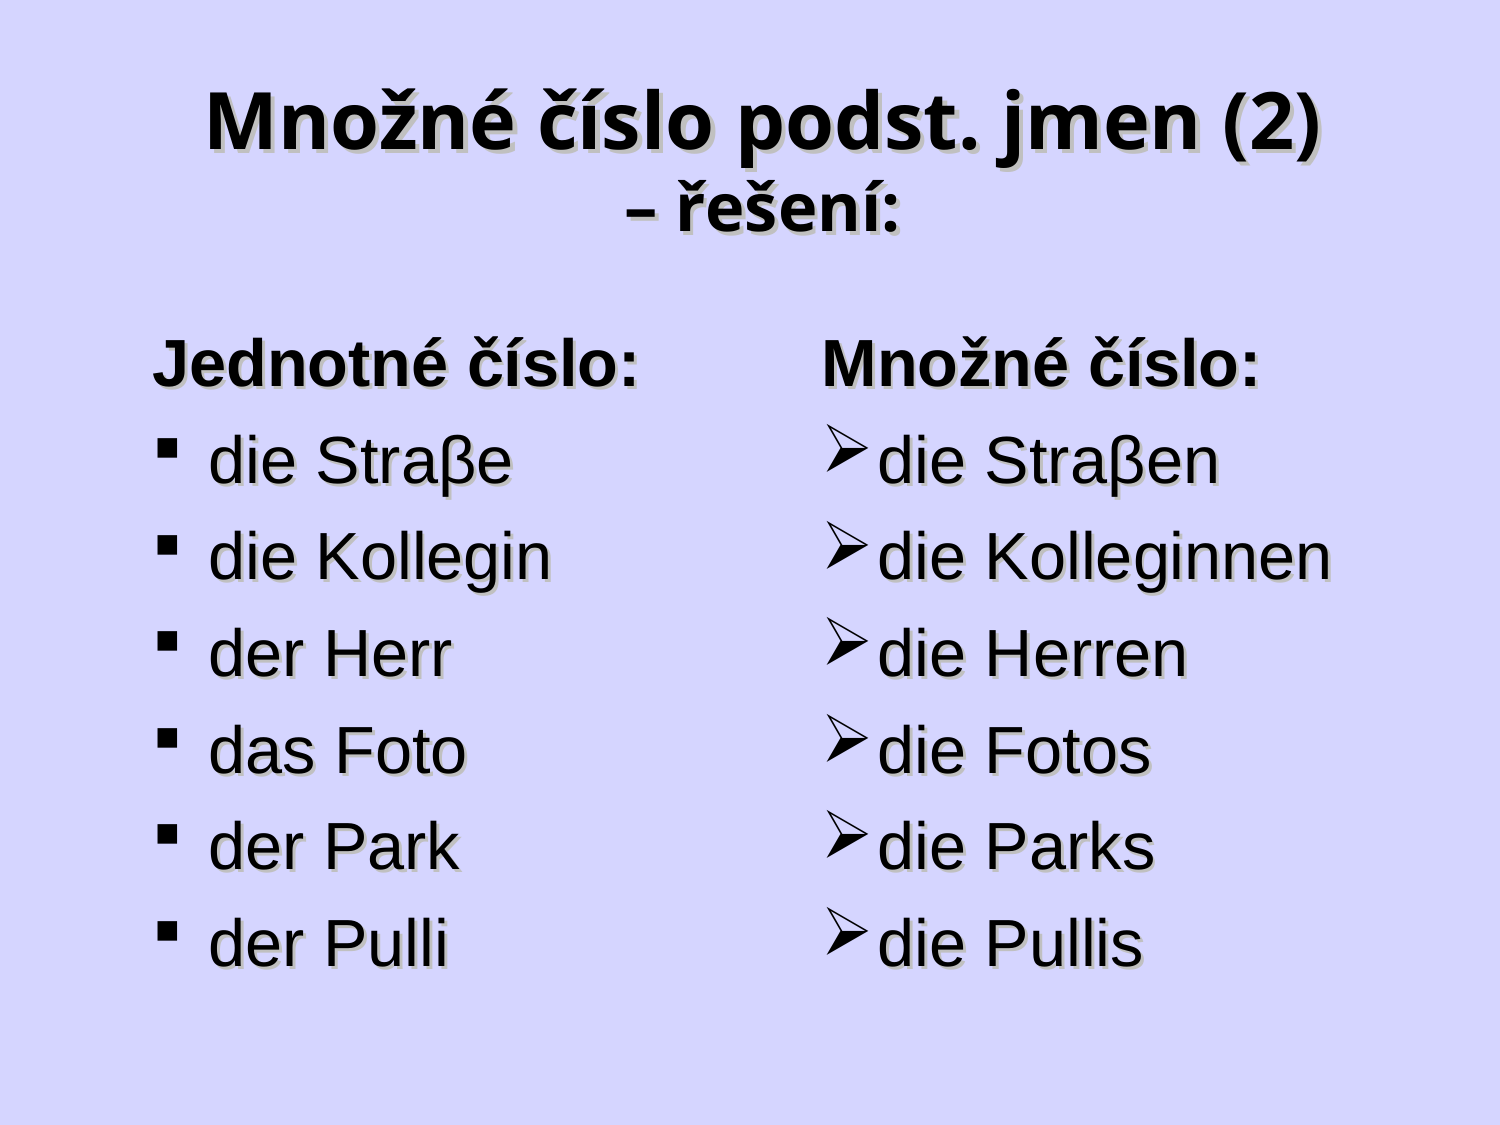

# Množné číslo podst. jmen (2) – řešení:
Jednotné číslo:
die Straβe
die Kollegin
der Herr
das Foto
der Park
der Pulli
Množné číslo:
die Straβen
die Kolleginnen
die Herren
die Fotos
die Parks
die Pullis